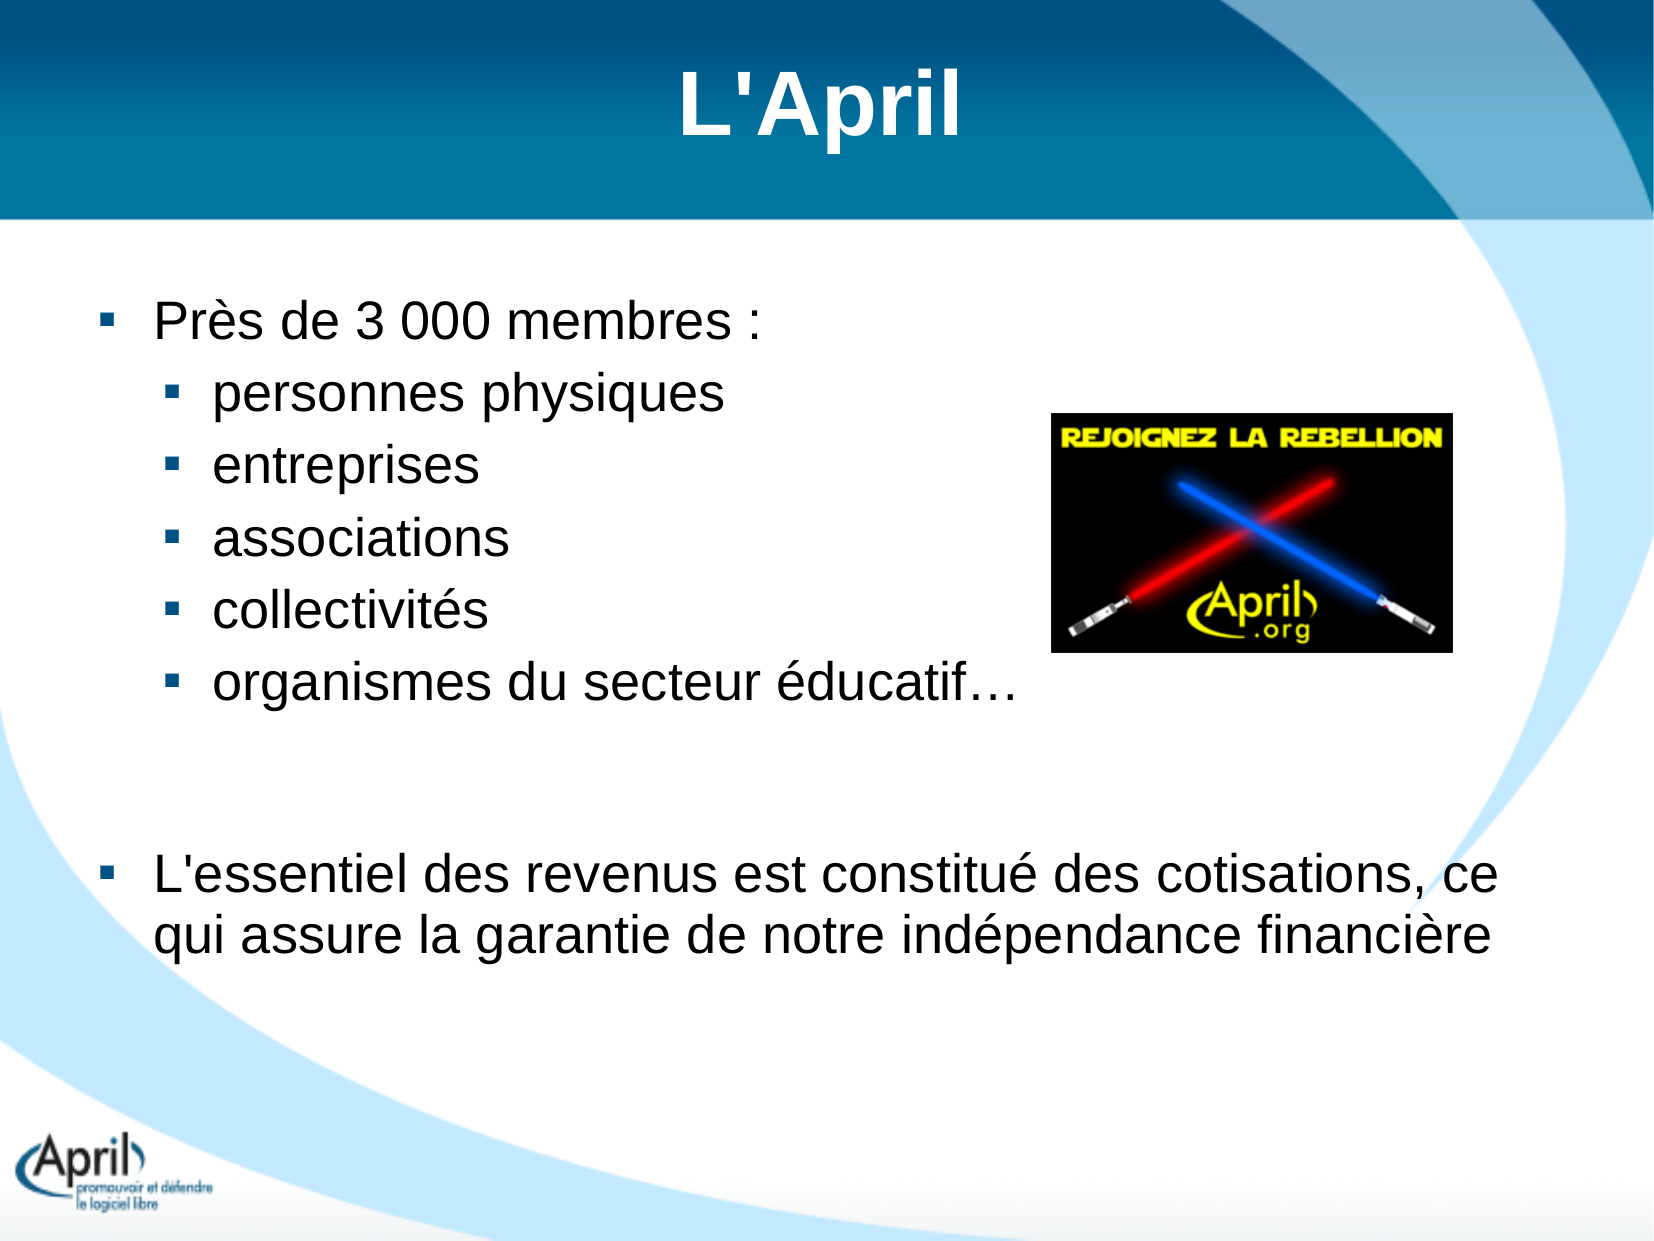

# L'April
Près de 3 000 membres :
personnes physiques
entreprises
associations
collectivités
organismes du secteur éducatif…
L'essentiel des revenus est constitué des cotisations, ce qui assure la garantie de notre indépendance financière